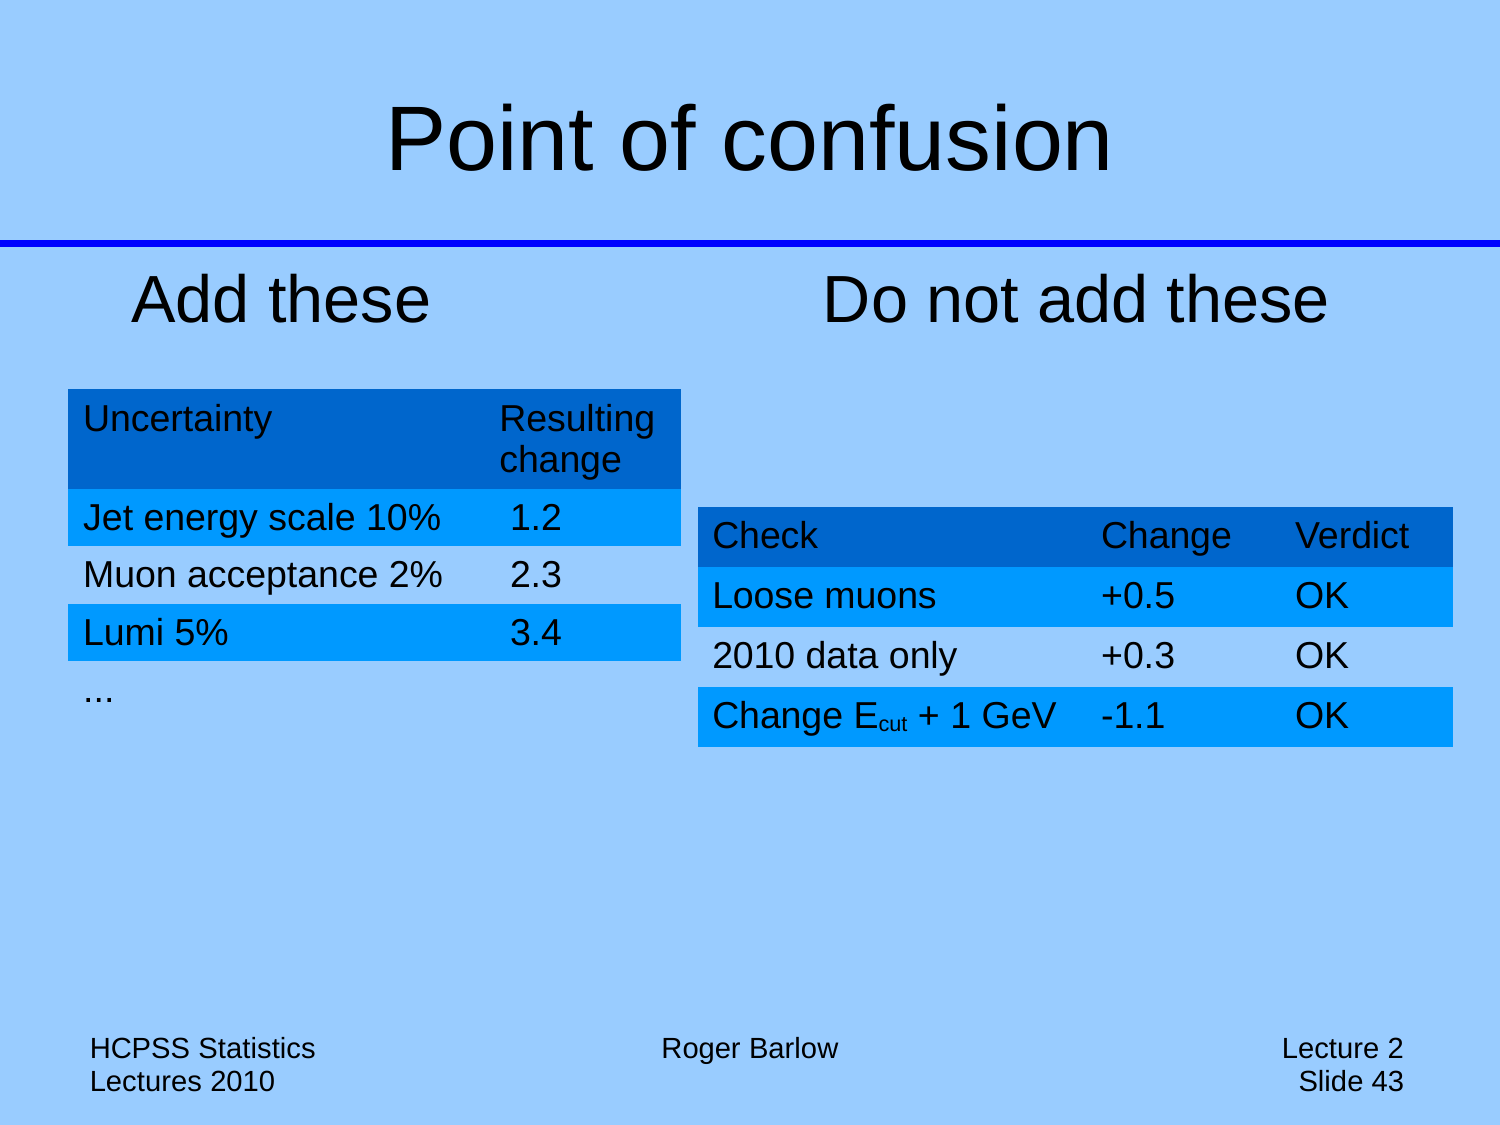

# Point of confusion
Add these
Do not add these
| Uncertainty | Resulting change |
| --- | --- |
| Jet energy scale 10% | 1.2 |
| Muon acceptance 2% | 2.3 |
| Lumi 5% | 3.4 |
| ... | |
| Check | Change | Verdict |
| --- | --- | --- |
| Loose muons | +0.5 | OK |
| 2010 data only | +0.3 | OK |
| Change Ecut + 1 GeV | -1.1 | OK |
| | | |
43